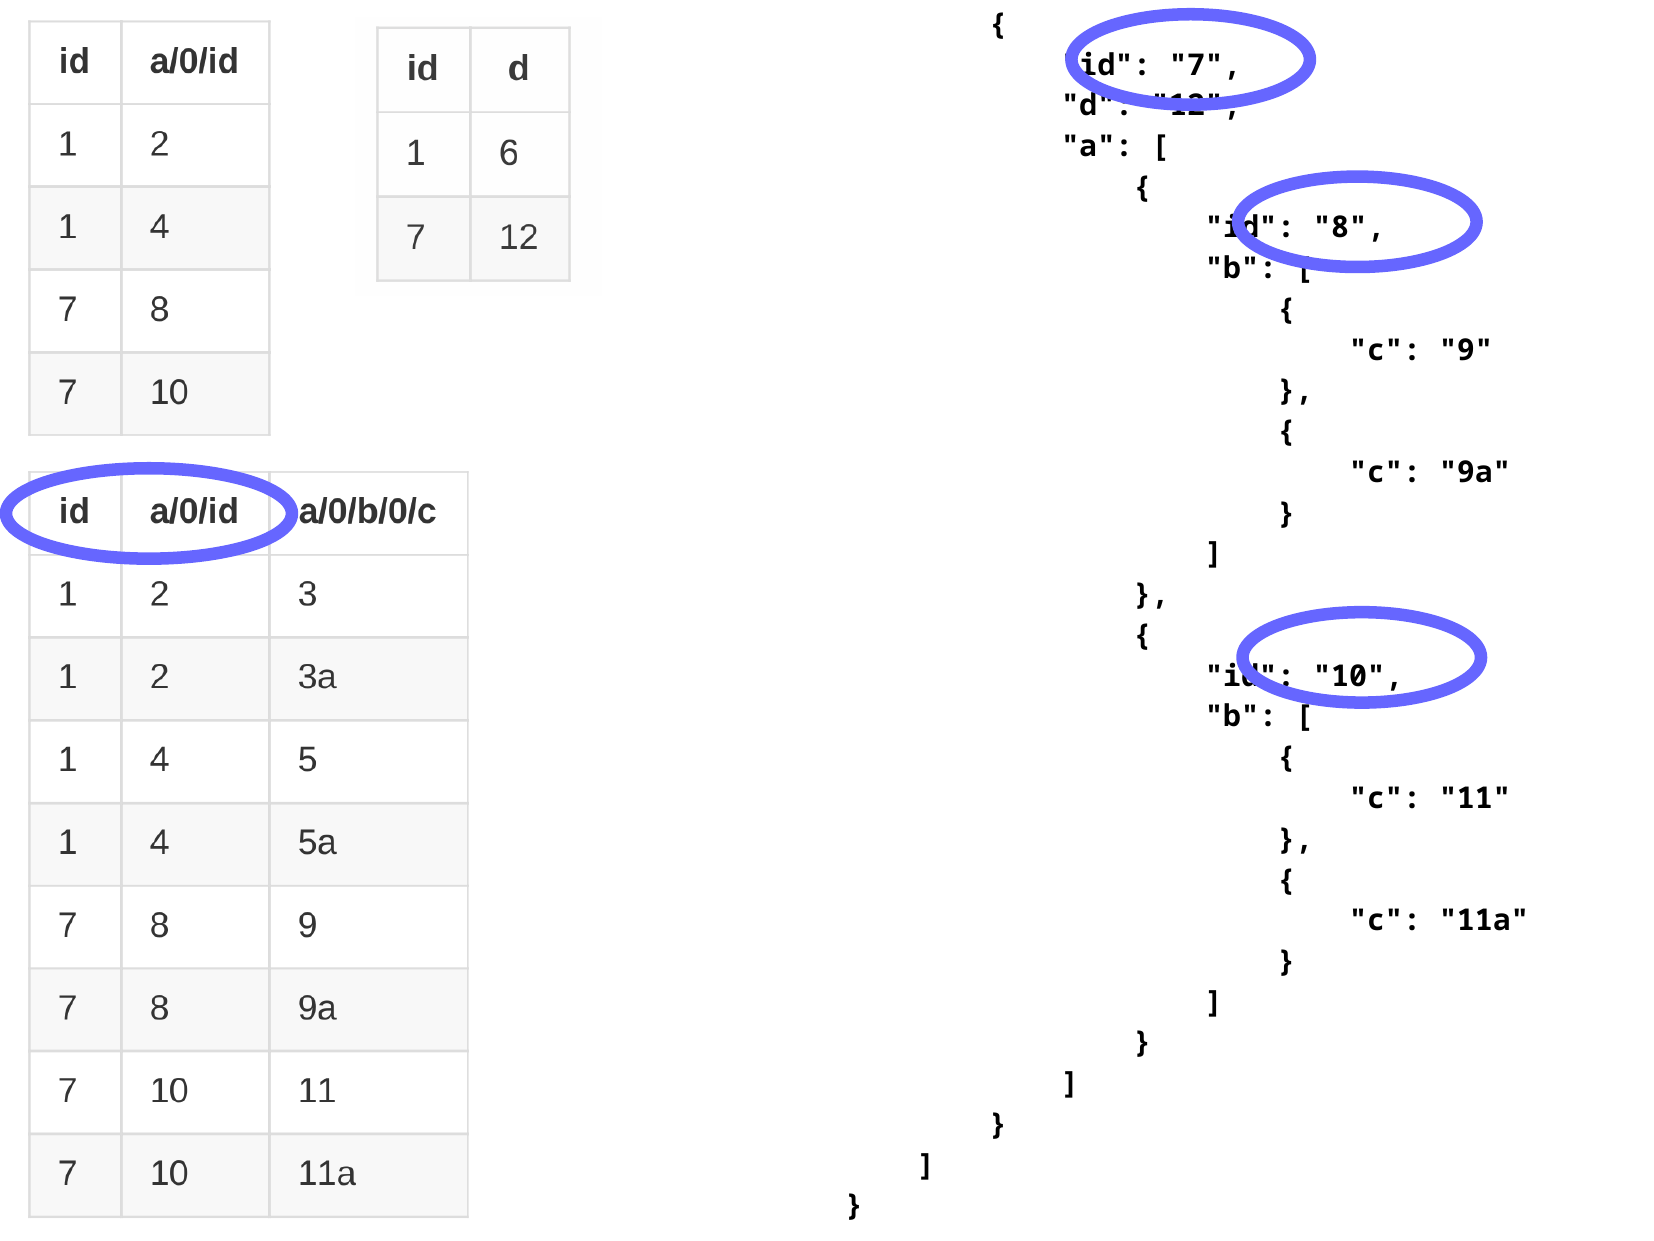

# {
 "id": "7",
 "d": "12",
 "a": [
 {
 "id": "8",
 "b": [
 {
 "c": "9"
 },
 {
 "c": "9a"
 }
 ]
 },
 {
 "id": "10",
 "b": [
 {
 "c": "11"
 },
 {
 "c": "11a"
 }
 ]
 }
 ]
 }
 ]
}